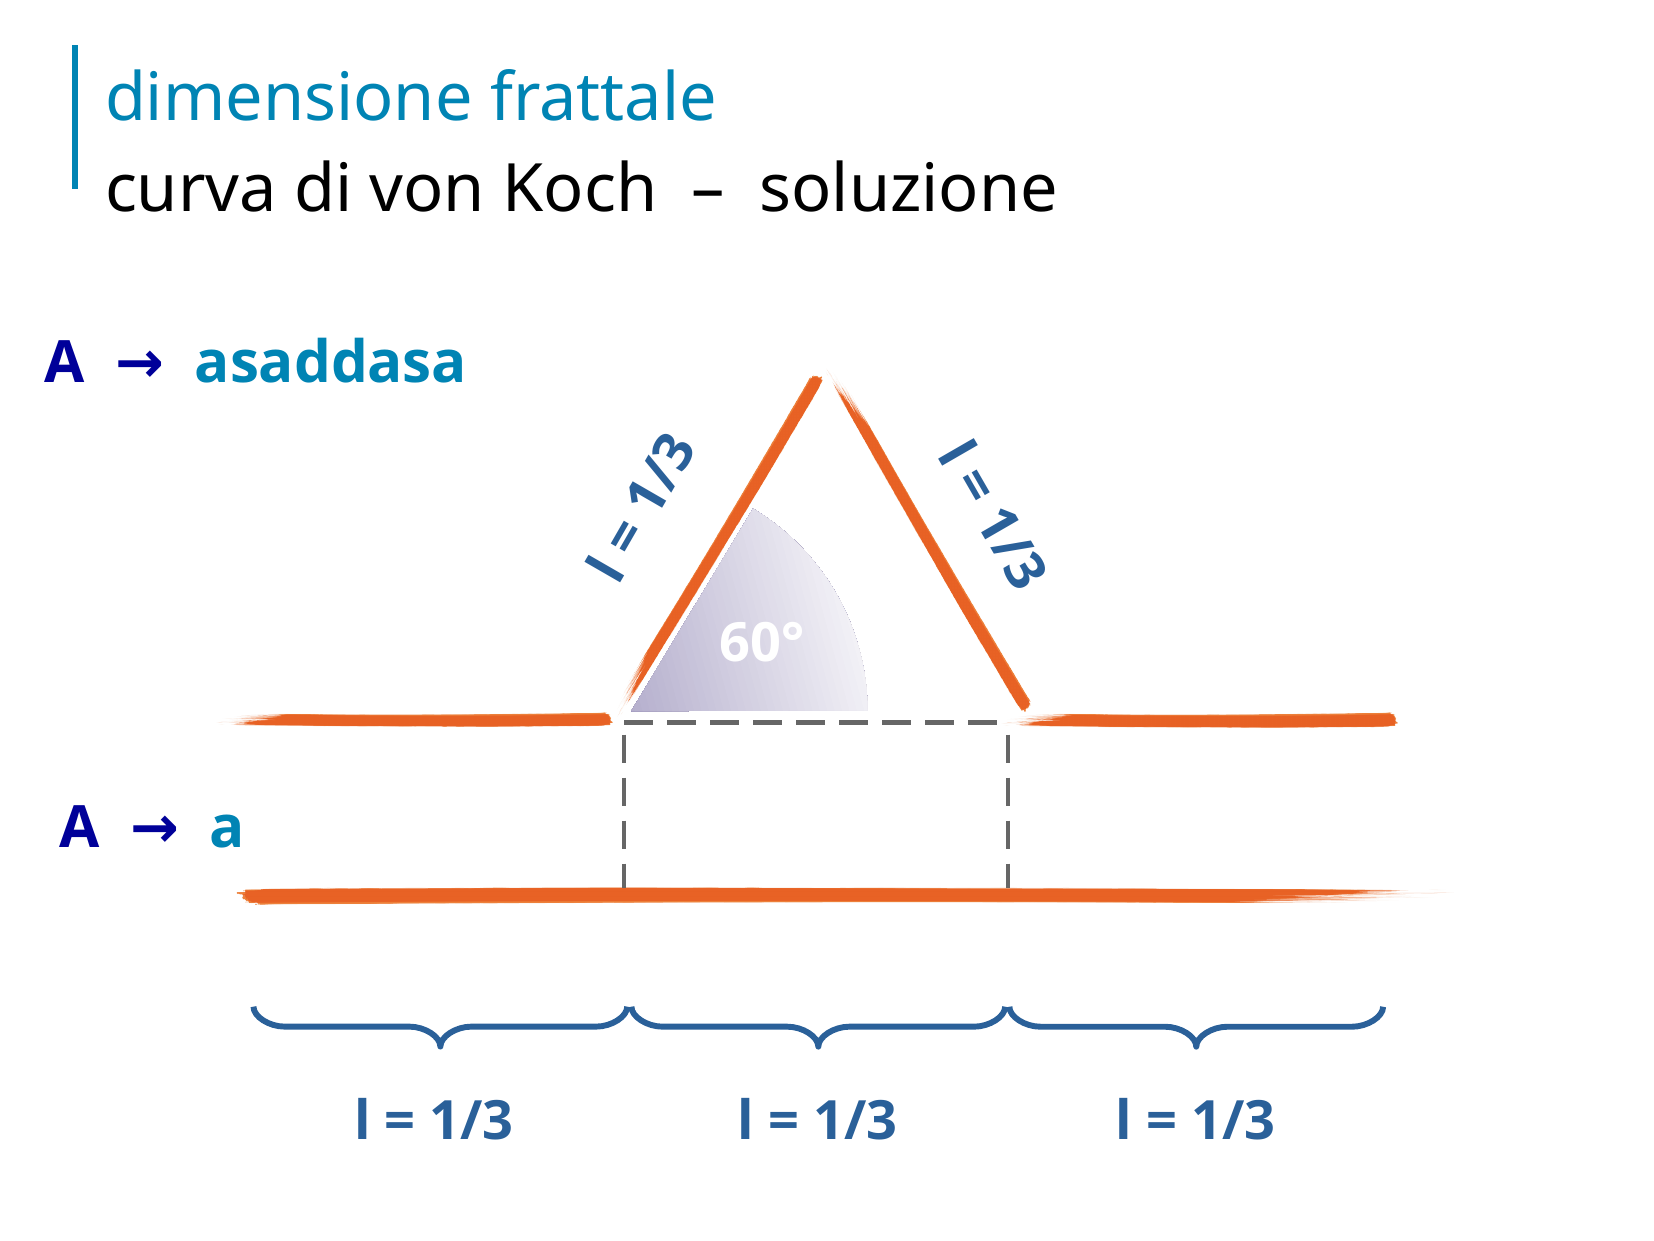

# dimensione frattale curva di von Koch – soluzione
A → asaddasa
l = 1/3
l = 1/3
60°
A → a
l = 1/3
l = 1/3
l = 1/3